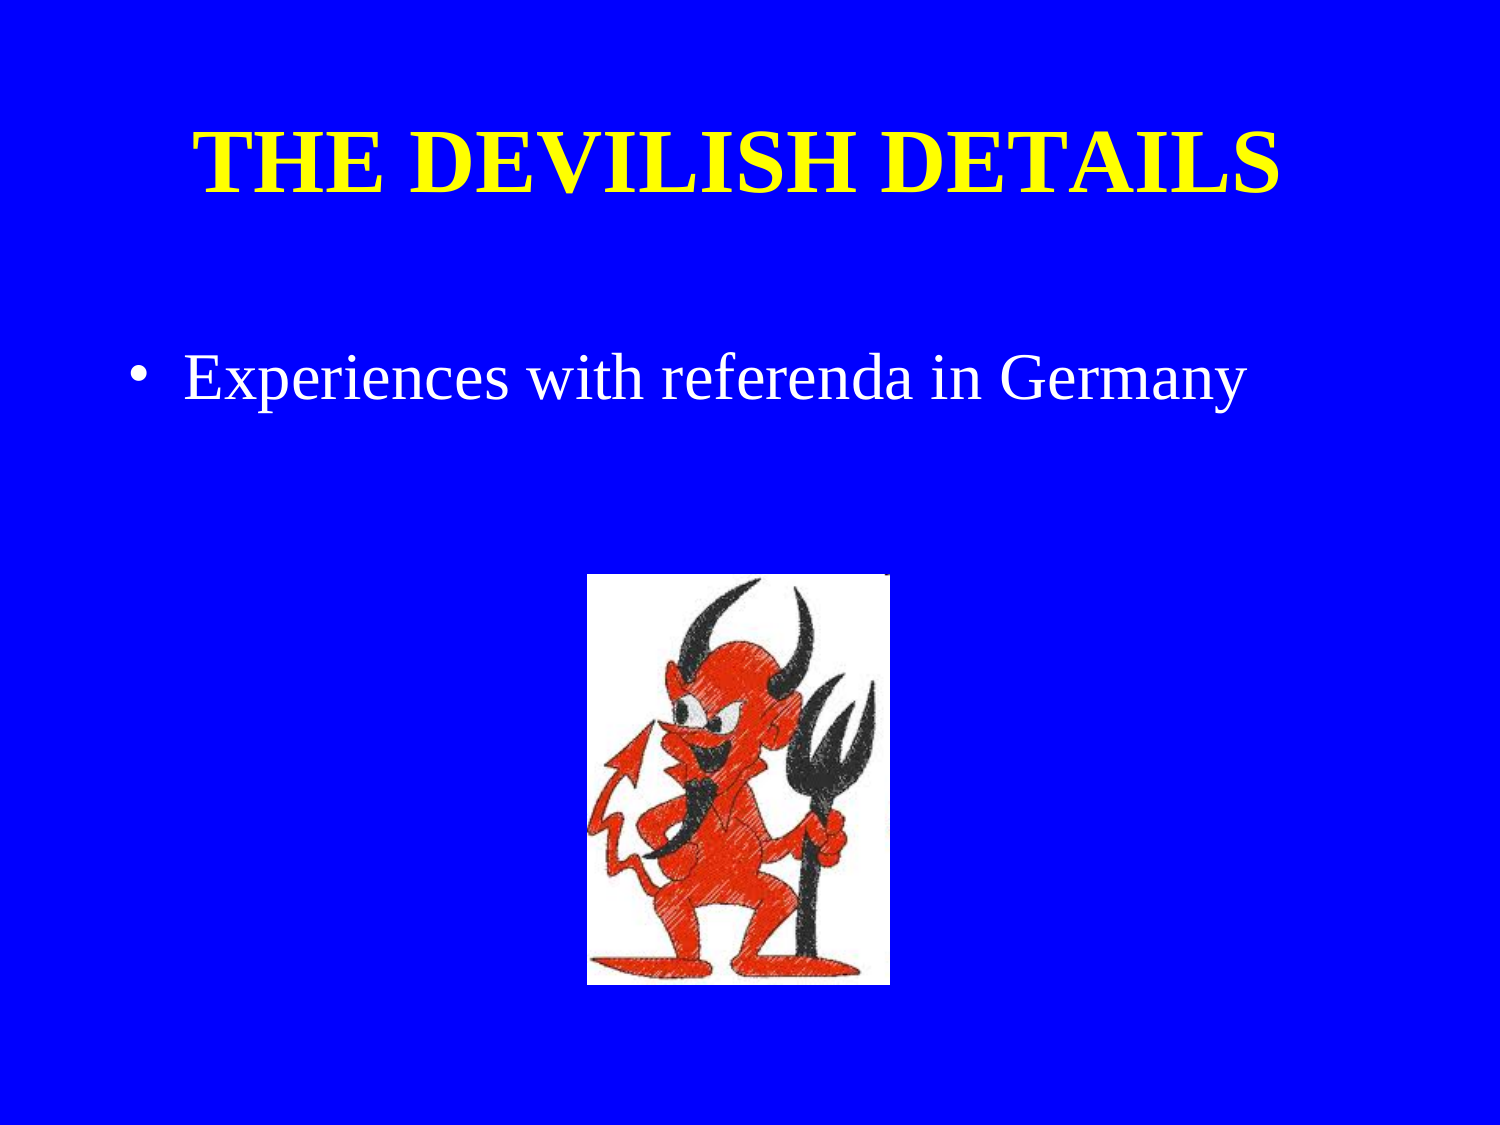

# THE DEVILISH DETAILS
Experiences with referenda in Germany